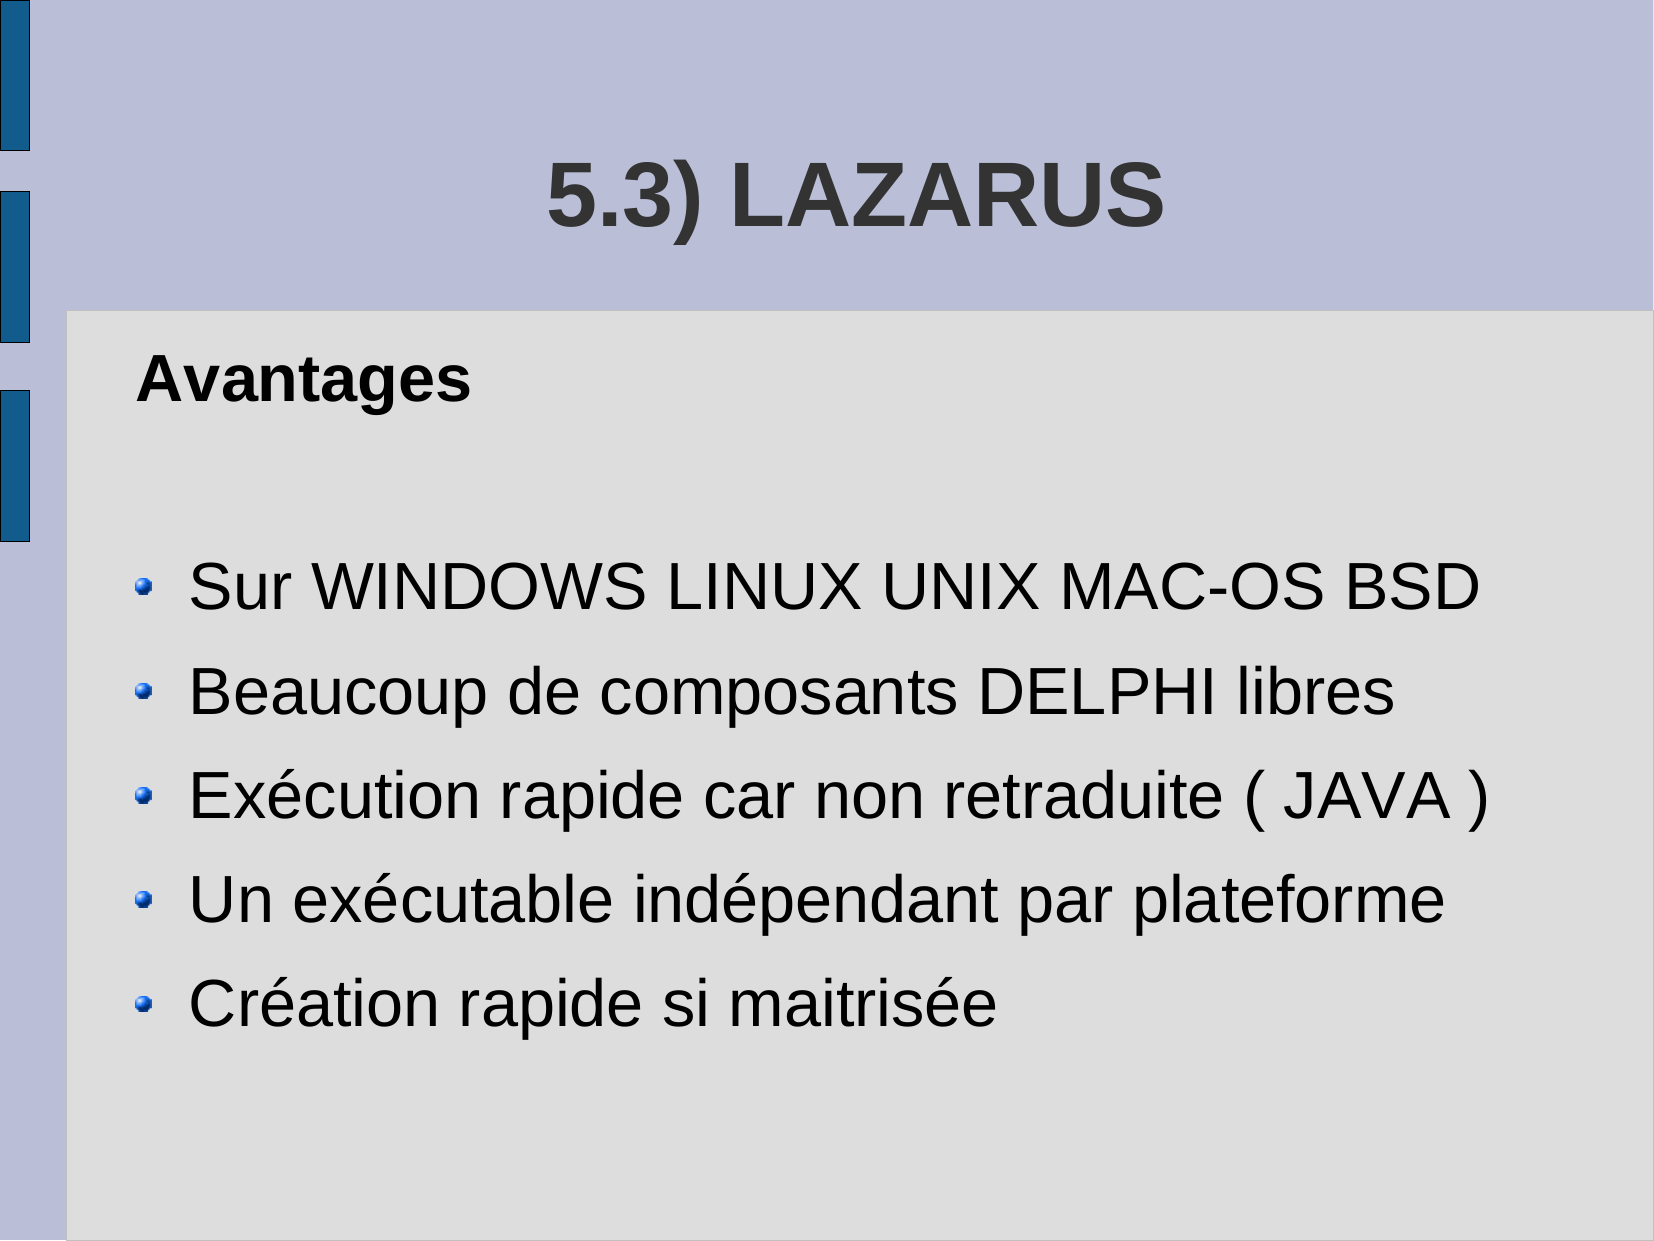

# 5.3) LAZARUS
Avantages
Sur WINDOWS LINUX UNIX MAC-OS BSD
Beaucoup de composants DELPHI libres
Exécution rapide car non retraduite ( JAVA )
Un exécutable indépendant par plateforme
Création rapide si maitrisée